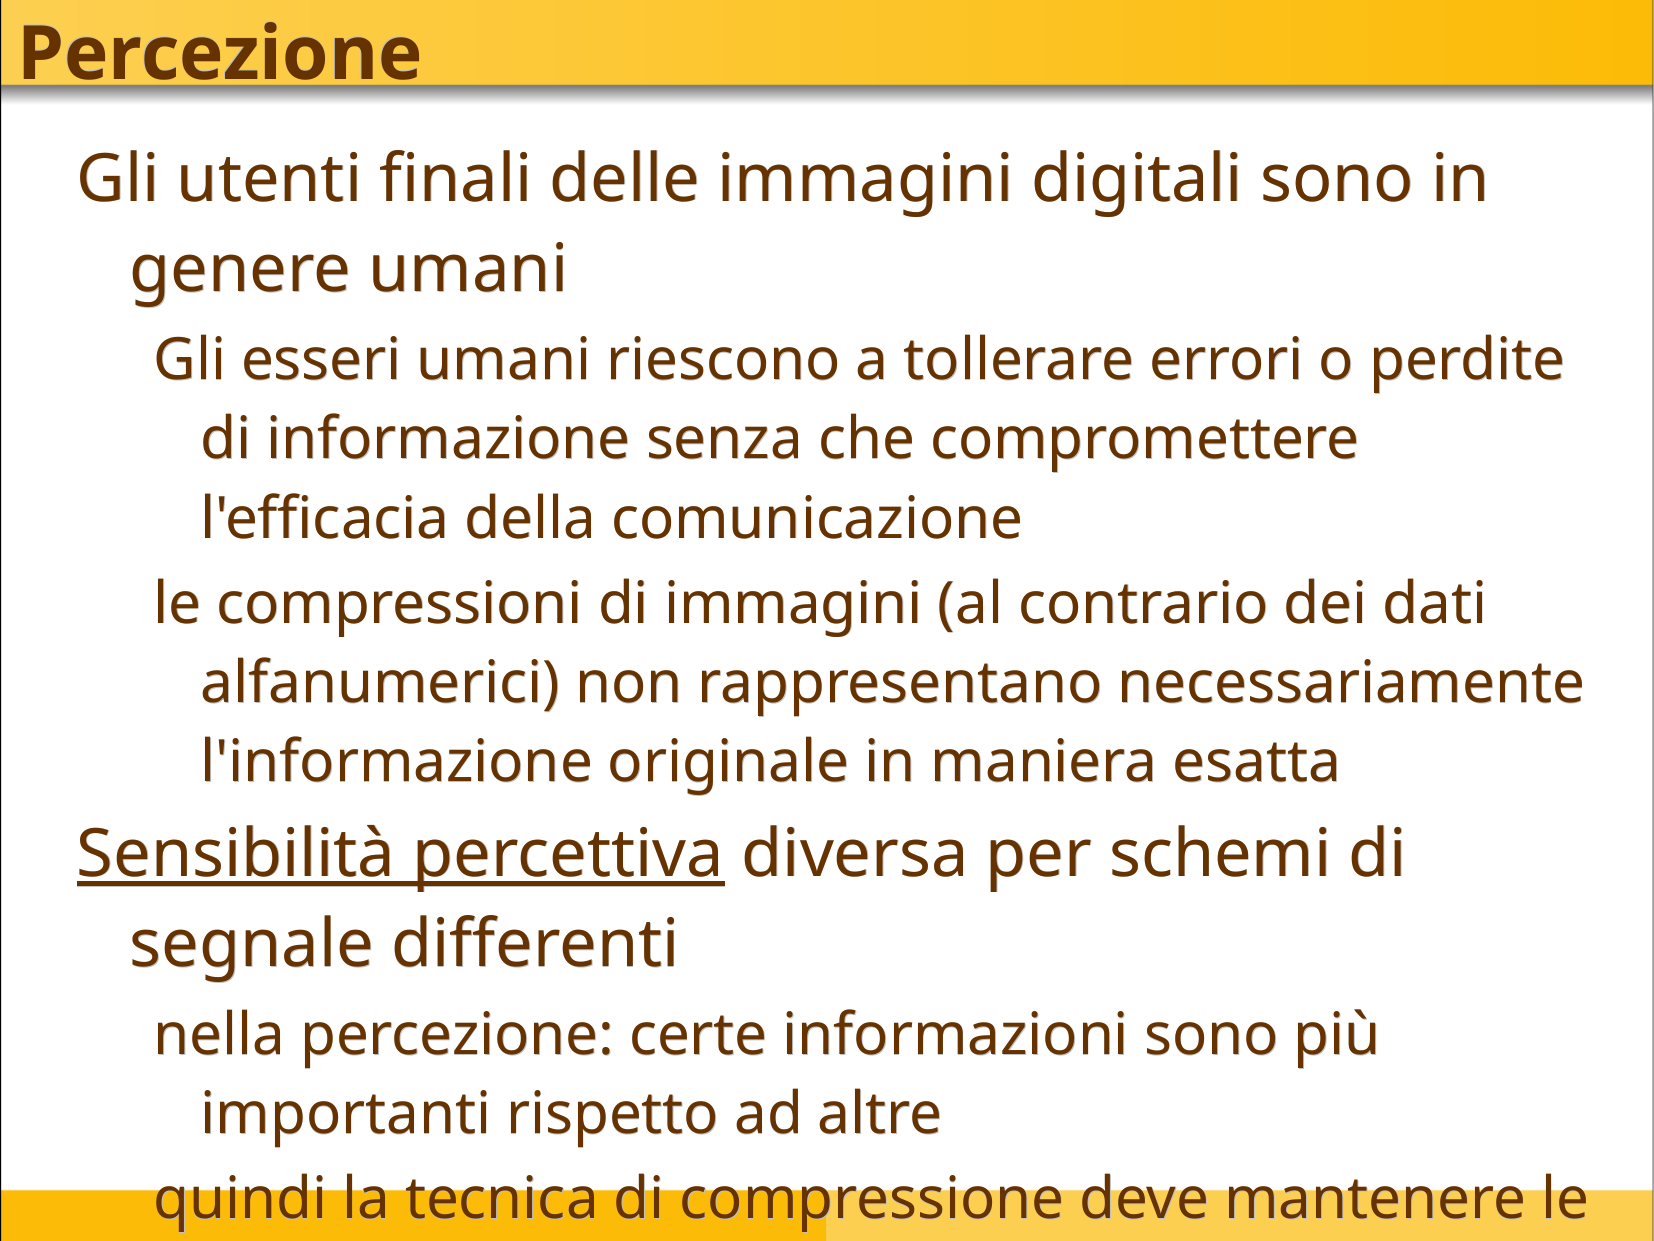

# Percezione
Gli utenti finali delle immagini digitali sono in genere umani
Gli esseri umani riescono a tollerare errori o perdite di informazione senza che compromettere l'efficacia della comunicazione
le compressioni di immagini (al contrario dei dati alfanumerici) non rappresentano necessariamente l'informazione originale in maniera esatta
Sensibilità percettiva diversa per schemi di segnale differenti
nella percezione: certe informazioni sono più importanti rispetto ad altre
quindi la tecnica di compressione deve mantenere le info importanti ed eliminare quelle non necessarie